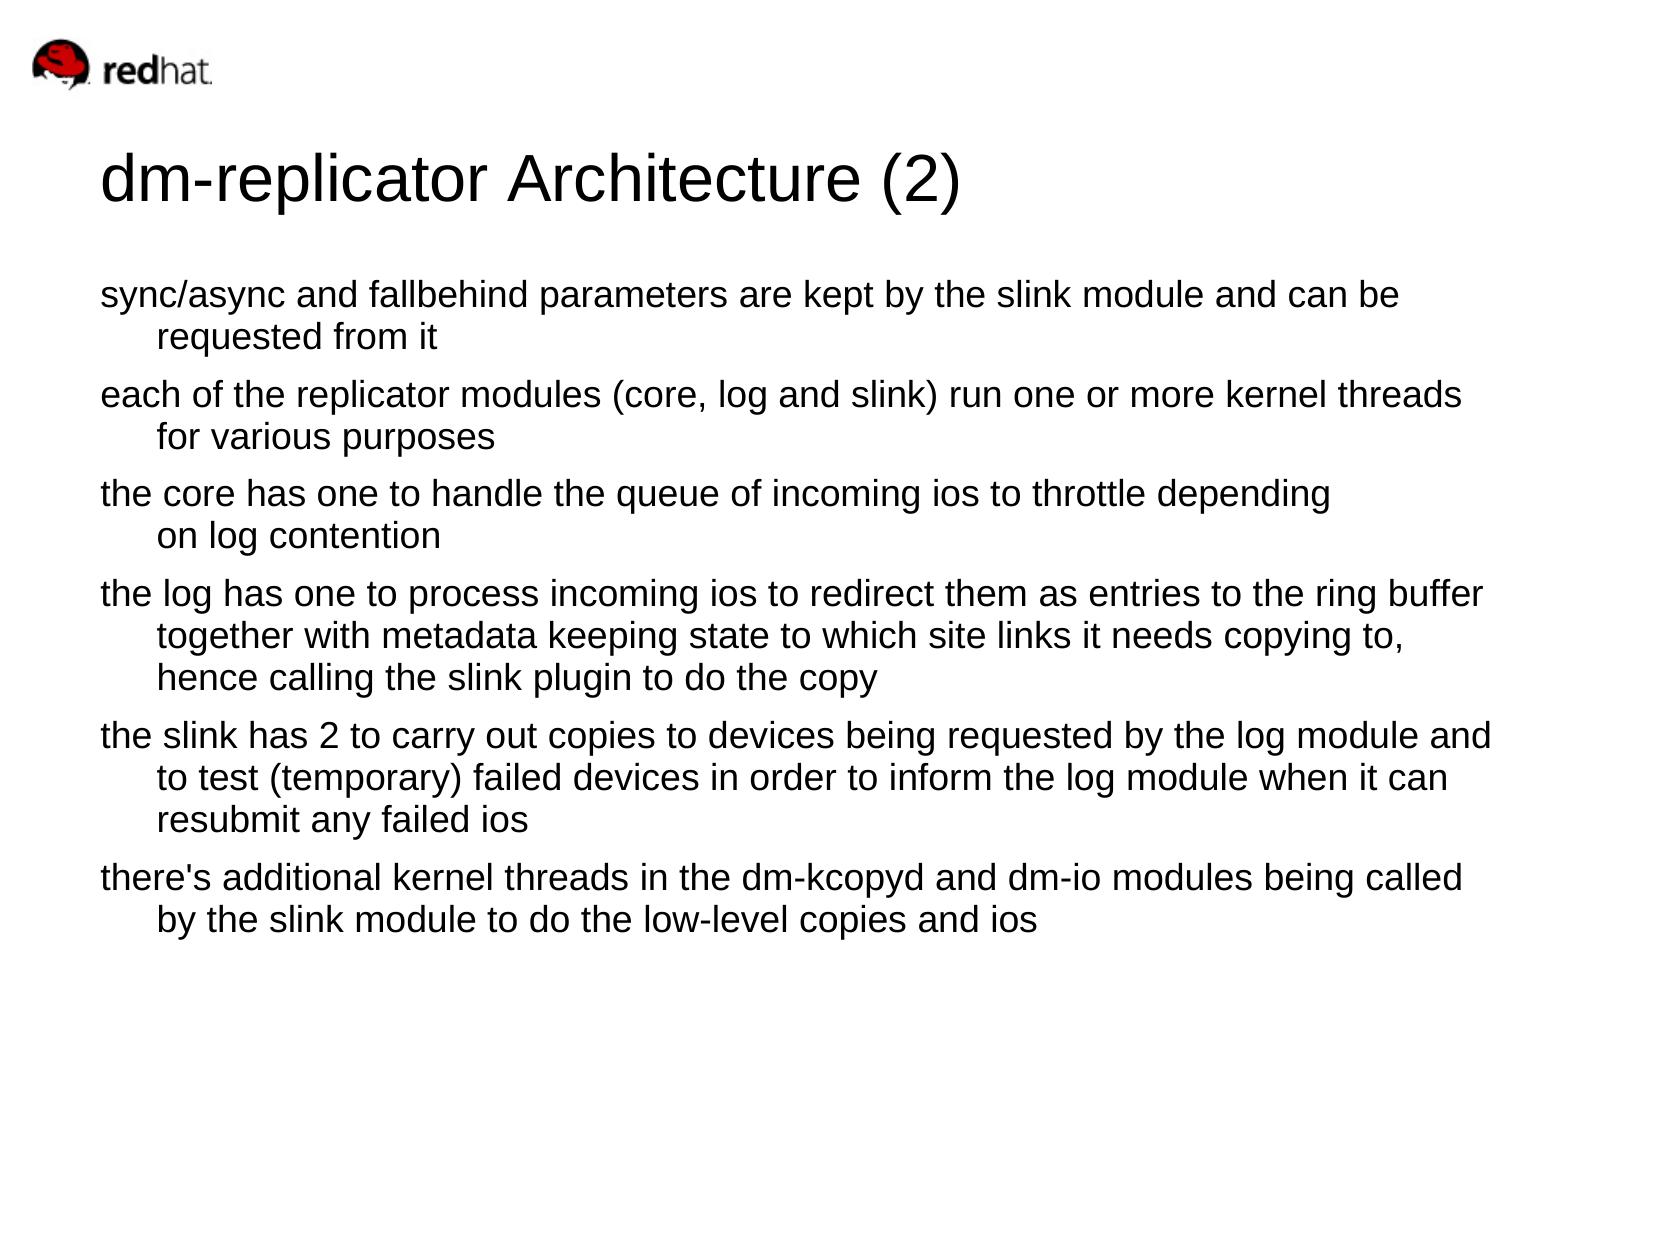

# dm-replicator Architecture (2)
sync/async and fallbehind parameters are kept by the slink module and can be requested from it
each of the replicator modules (core, log and slink) run one or more kernel threads for various purposes
the core has one to handle the queue of incoming ios to throttle depending
on log contention
the log has one to process incoming ios to redirect them as entries to the ring buffer together with metadata keeping state to which site links it needs copying to, hence calling the slink plugin to do the copy
the slink has 2 to carry out copies to devices being requested by the log module and to test (temporary) failed devices in order to inform the log module when it can resubmit any failed ios
there's additional kernel threads in the dm-kcopyd and dm-io modules being called by the slink module to do the low-level copies and ios